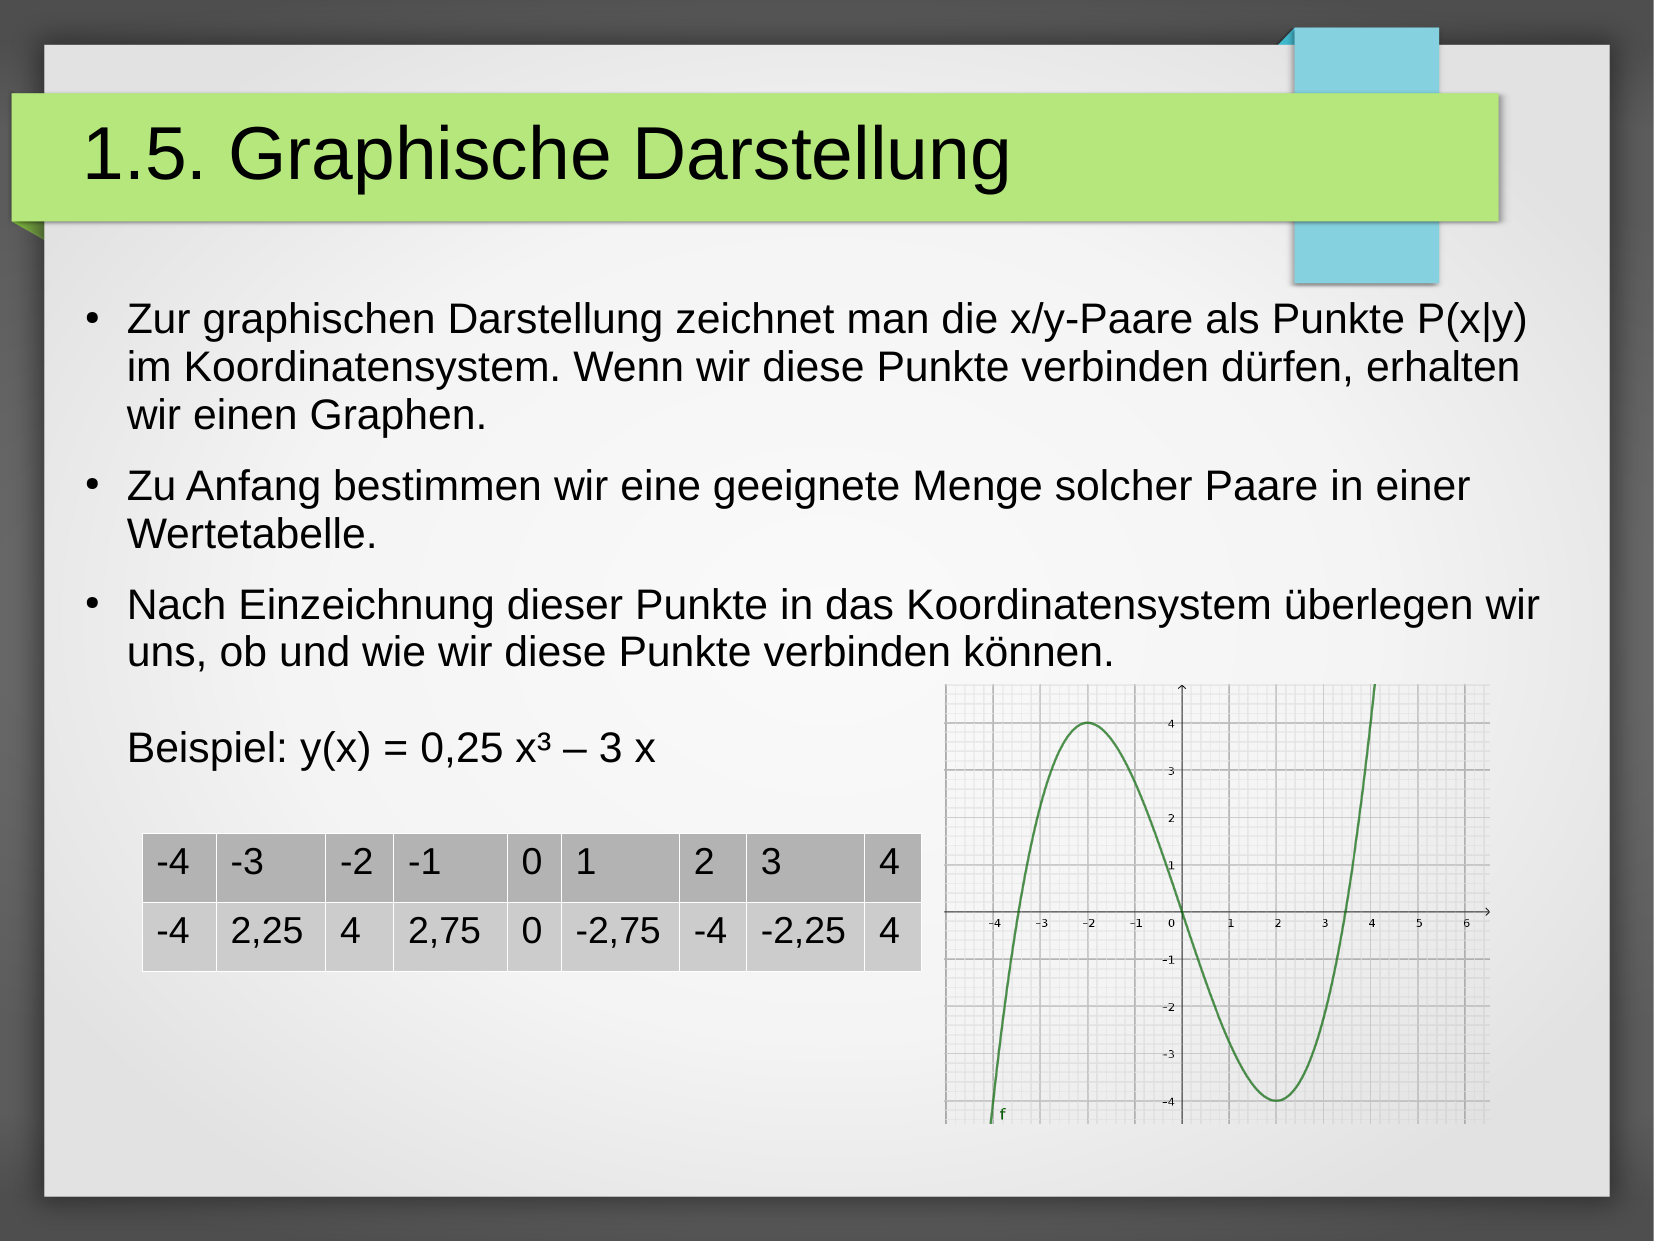

1.5. Graphische Darstellung
# Zur graphischen Darstellung zeichnet man die x/y-Paare als Punkte P(x|y) im Koordinatensystem. Wenn wir diese Punkte verbinden dürfen, erhalten wir einen Graphen.
Zu Anfang bestimmen wir eine geeignete Menge solcher Paare in einer Wertetabelle.
Nach Einzeichnung dieser Punkte in das Koordinatensystem überlegen wir uns, ob und wie wir diese Punkte verbinden können.
Beispiel: y(x) = 0,25 x³ – 3 x
| -4 | -3 | -2 | -1 | 0 | 1 | 2 | 3 | 4 |
| --- | --- | --- | --- | --- | --- | --- | --- | --- |
| -4 | 2,25 | 4 | 2,75 | 0 | -2,75 | -4 | -2,25 | 4 |